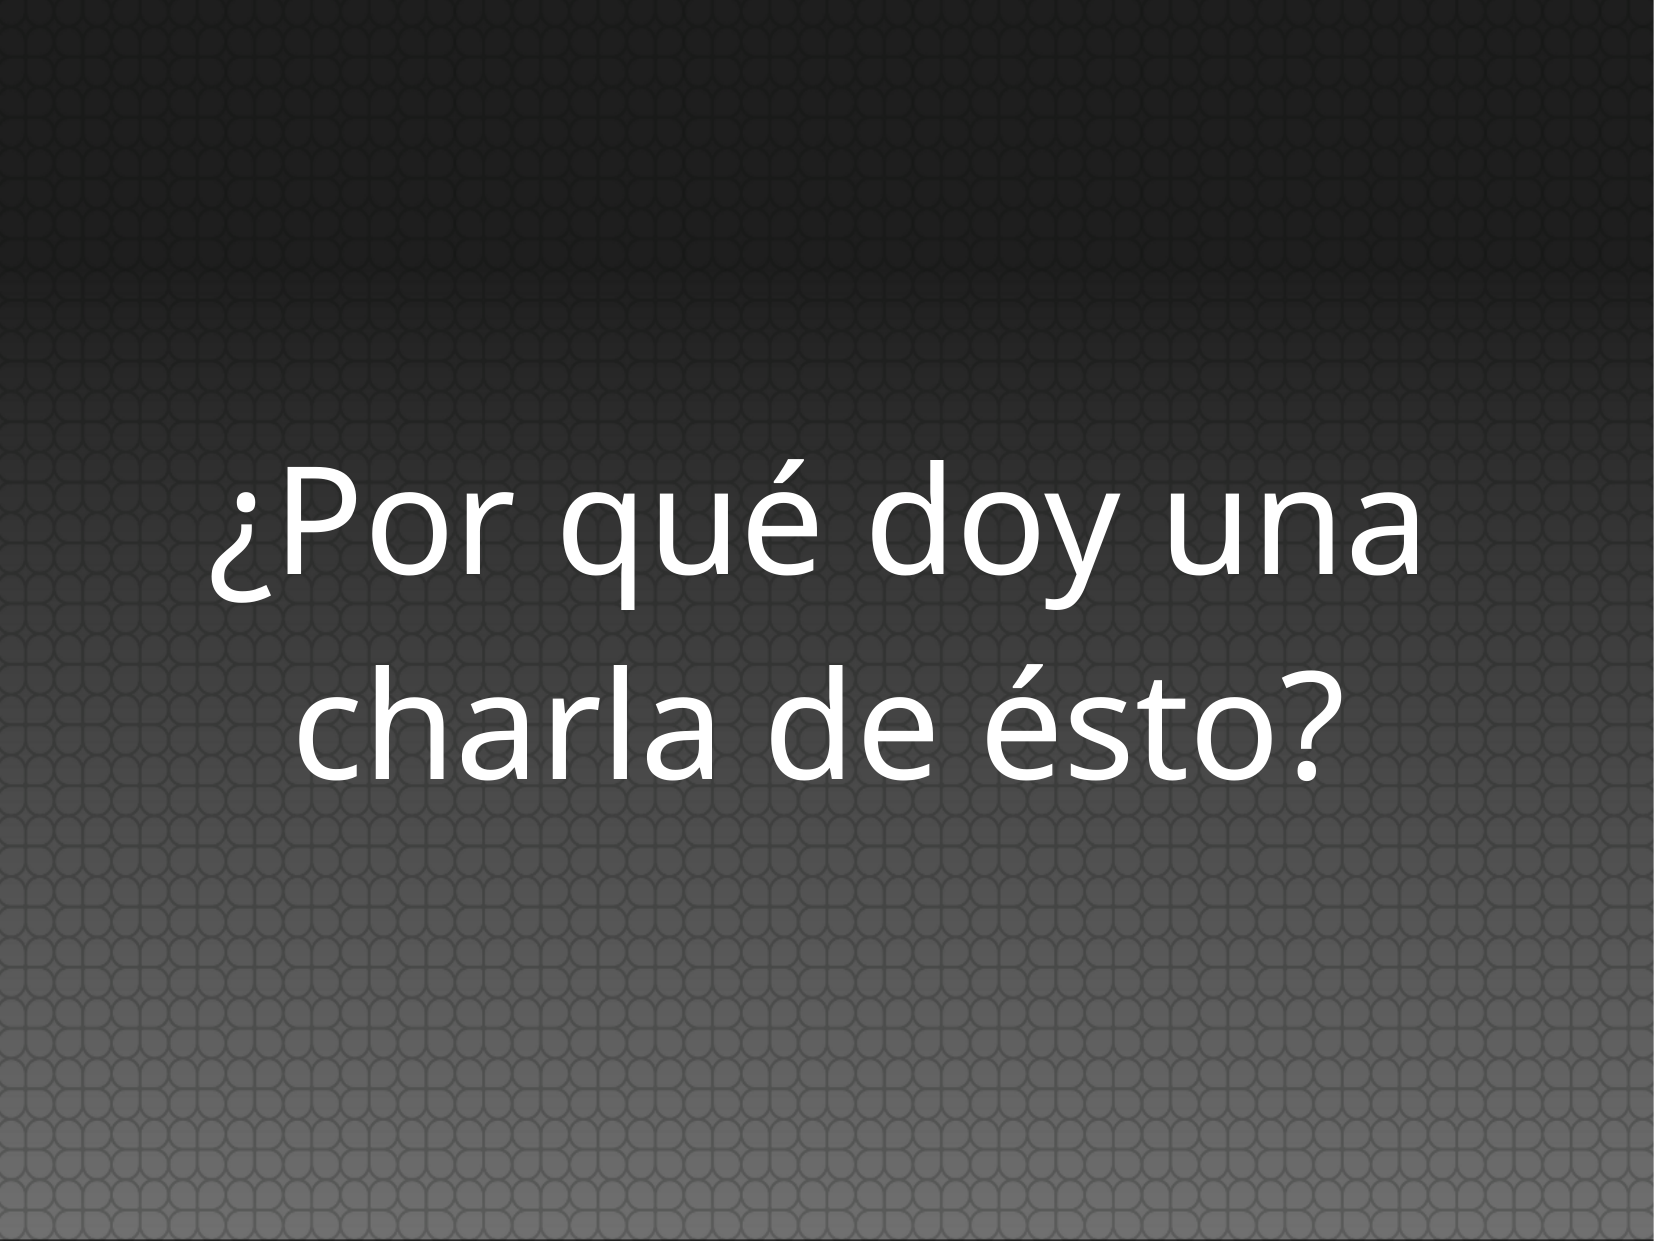

# ¿Por qué doy una charla de ésto?